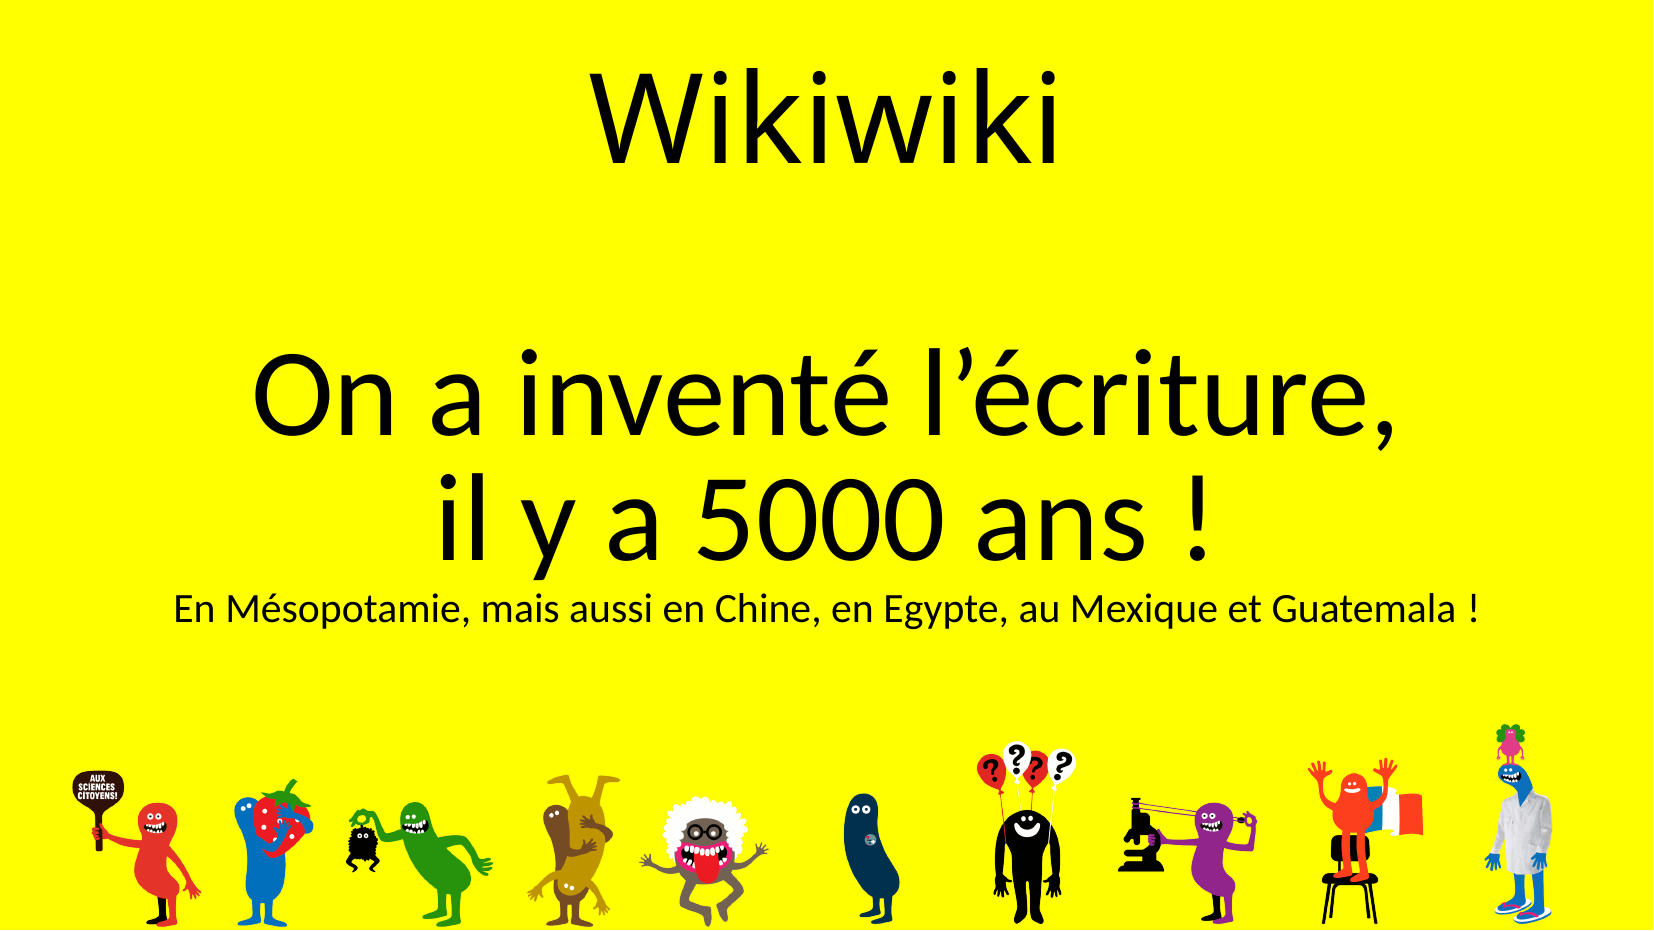

Wikiwiki
# On a inventé l’écriture,
il y a 5000 ans !
En Mésopotamie, mais aussi en Chine, en Egypte, au Mexique et Guatemala !